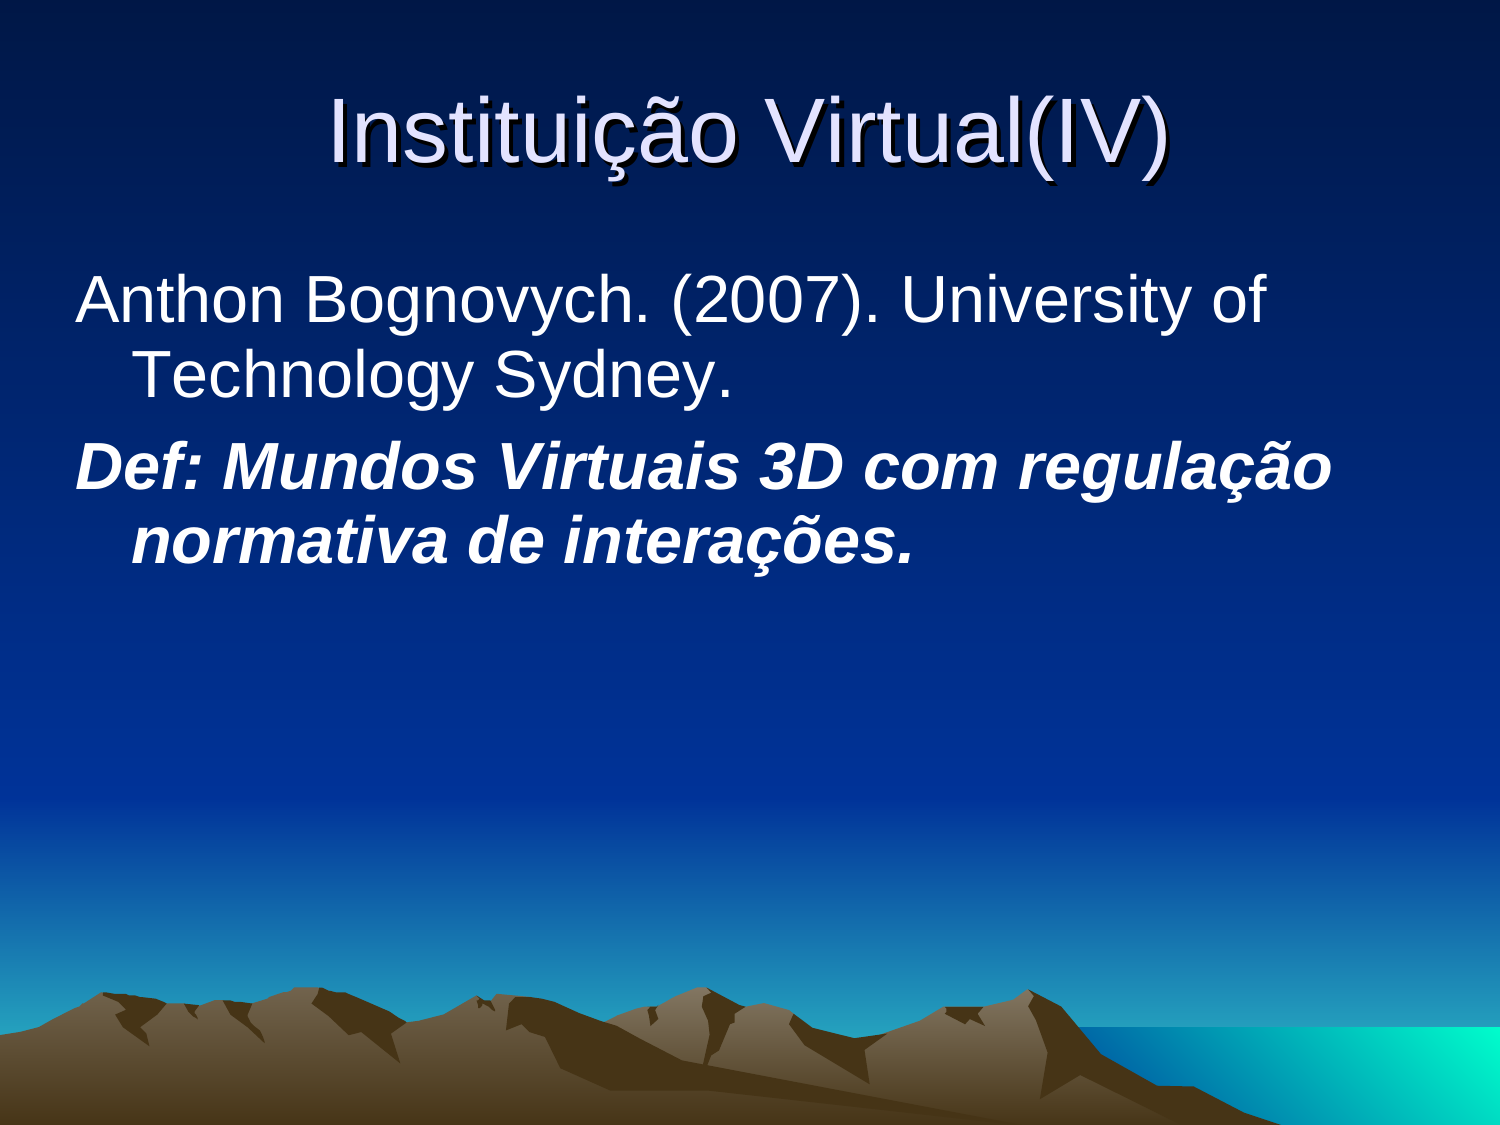

# Instituição Virtual(IV)
Anthon Bognovych. (2007). University of Technology Sydney.
Def: Mundos Virtuais 3D com regulação normativa de interações.